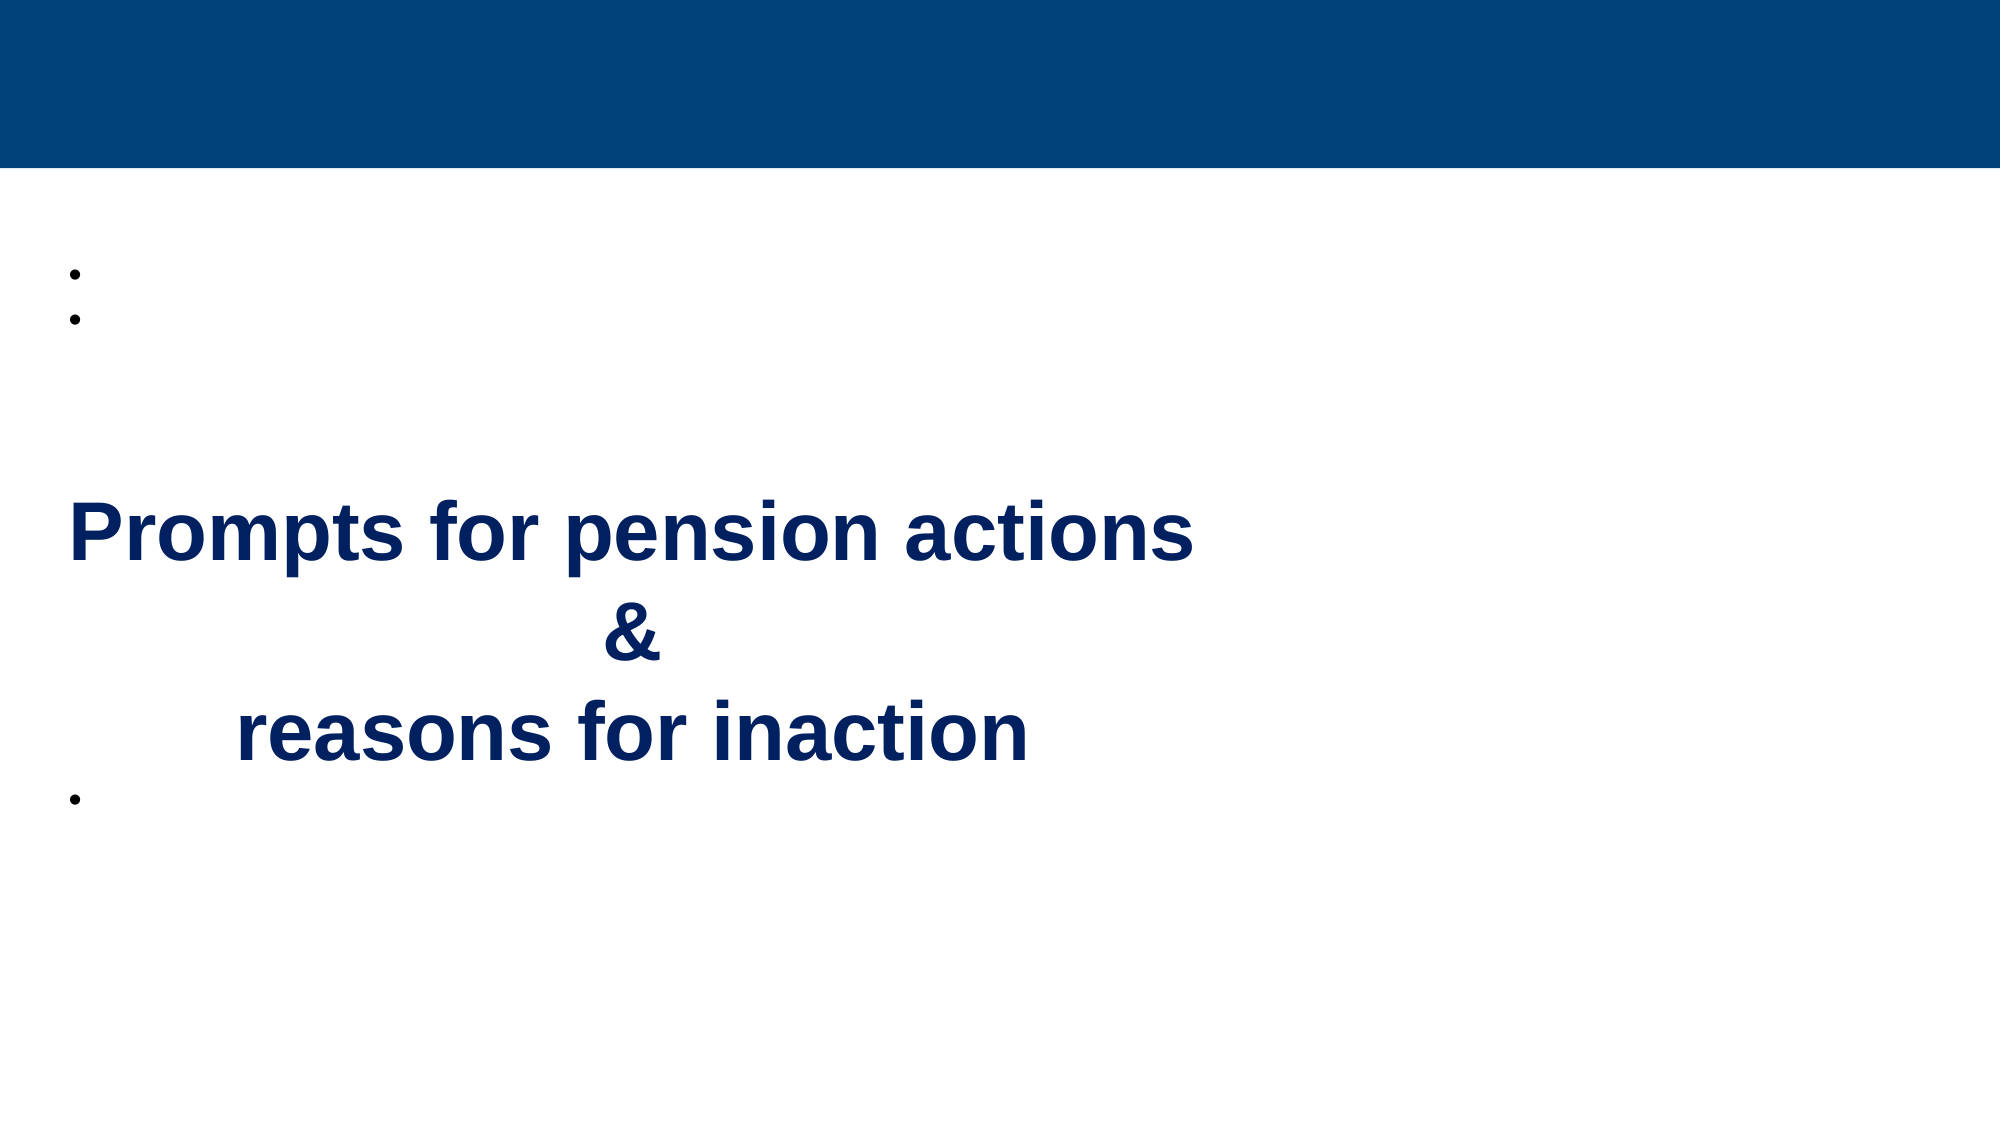

# Prompts for pension actions
&
reasons for inaction